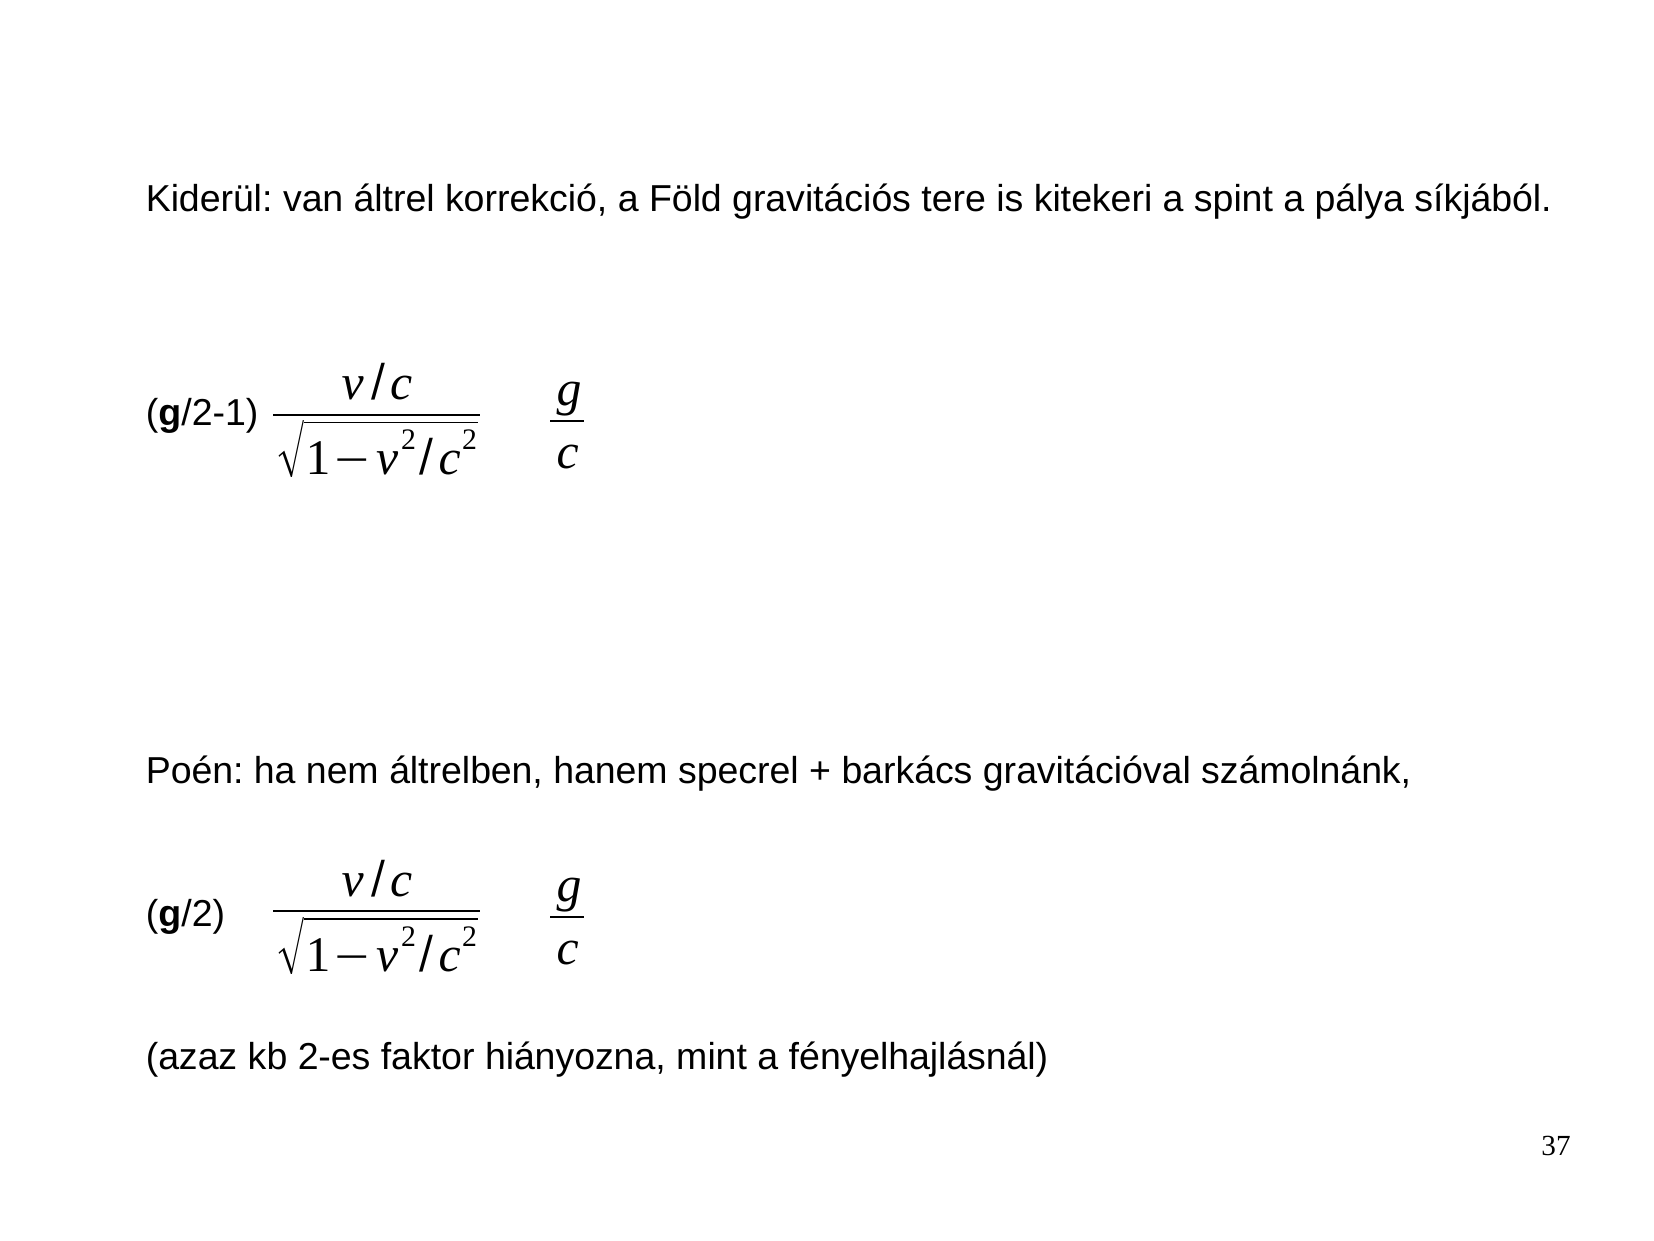

# Kiderül: van áltrel korrekció, a Föld gravitációs tere is kitekeri a spint a pálya síkjából.
(g/2-1)
Poén: ha nem áltrelben, hanem specrel + barkács gravitációval számolnánk,
(g/2)
(azaz kb 2-es faktor hiányozna, mint a fényelhajlásnál)
37